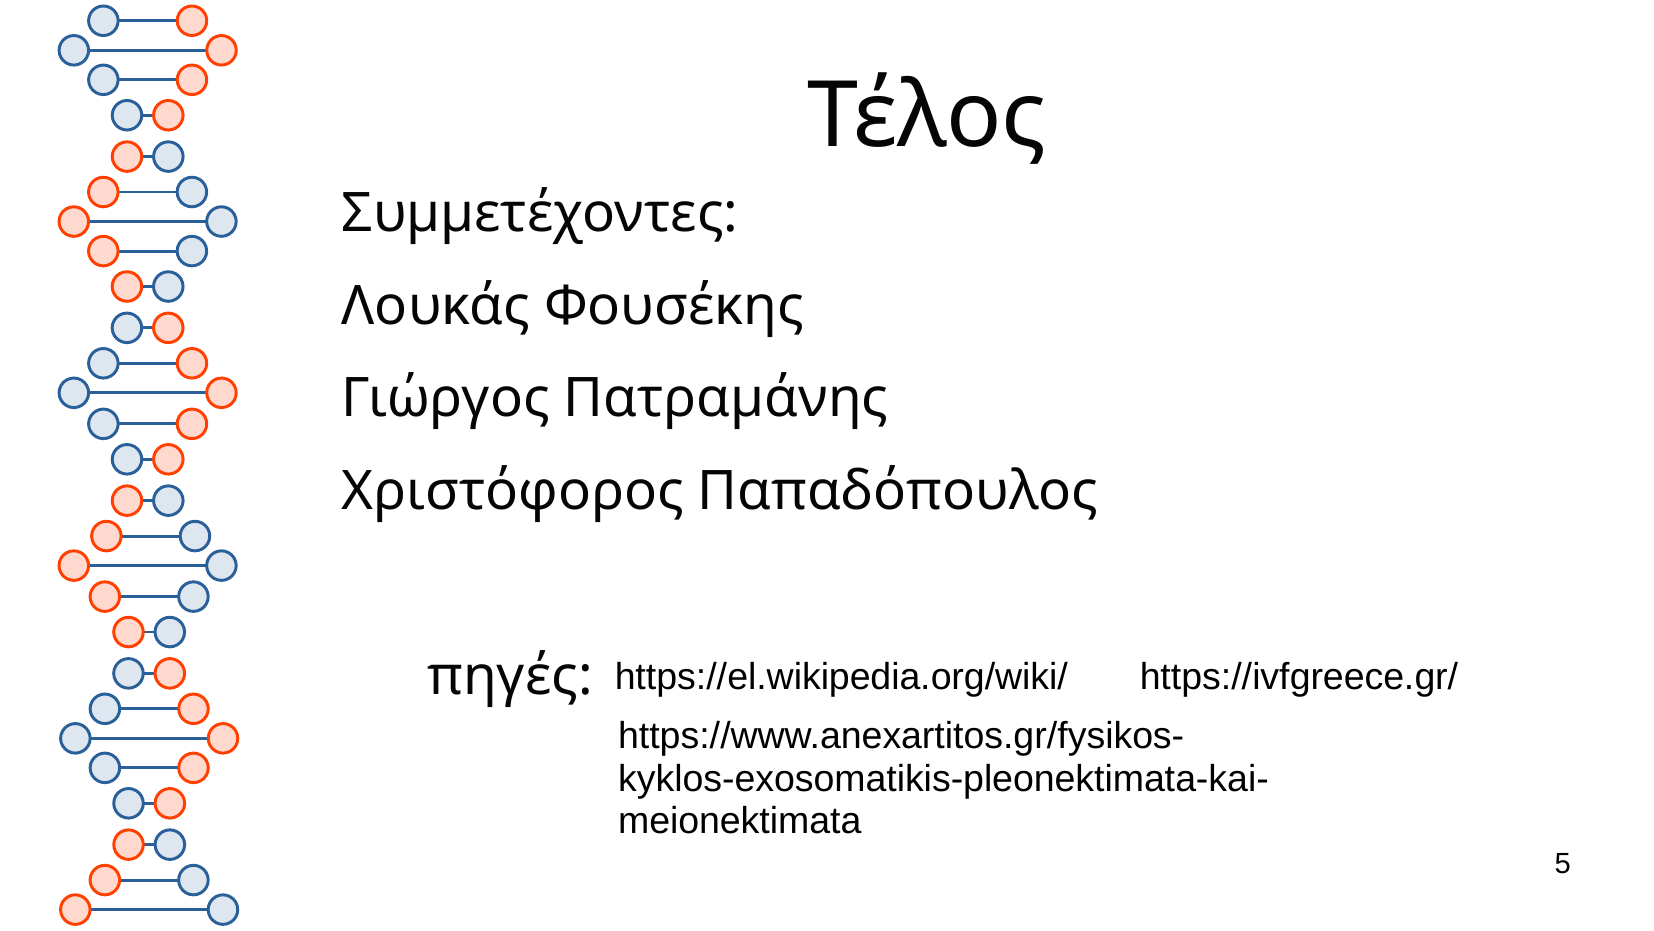

# Τέλος
Συμμετέχοντες:
Λουκάς Φουσέκης
Γιώργος Πατραμάνης
Χριστόφορος Παπαδόπουλος
 πηγές:
https://el.wikipedia.org/wiki/
https://ivfgreece.gr/
https://www.anexartitos.gr/fysikos-kyklos-exosomatikis-pleonektimata-kai-meionektimata
5